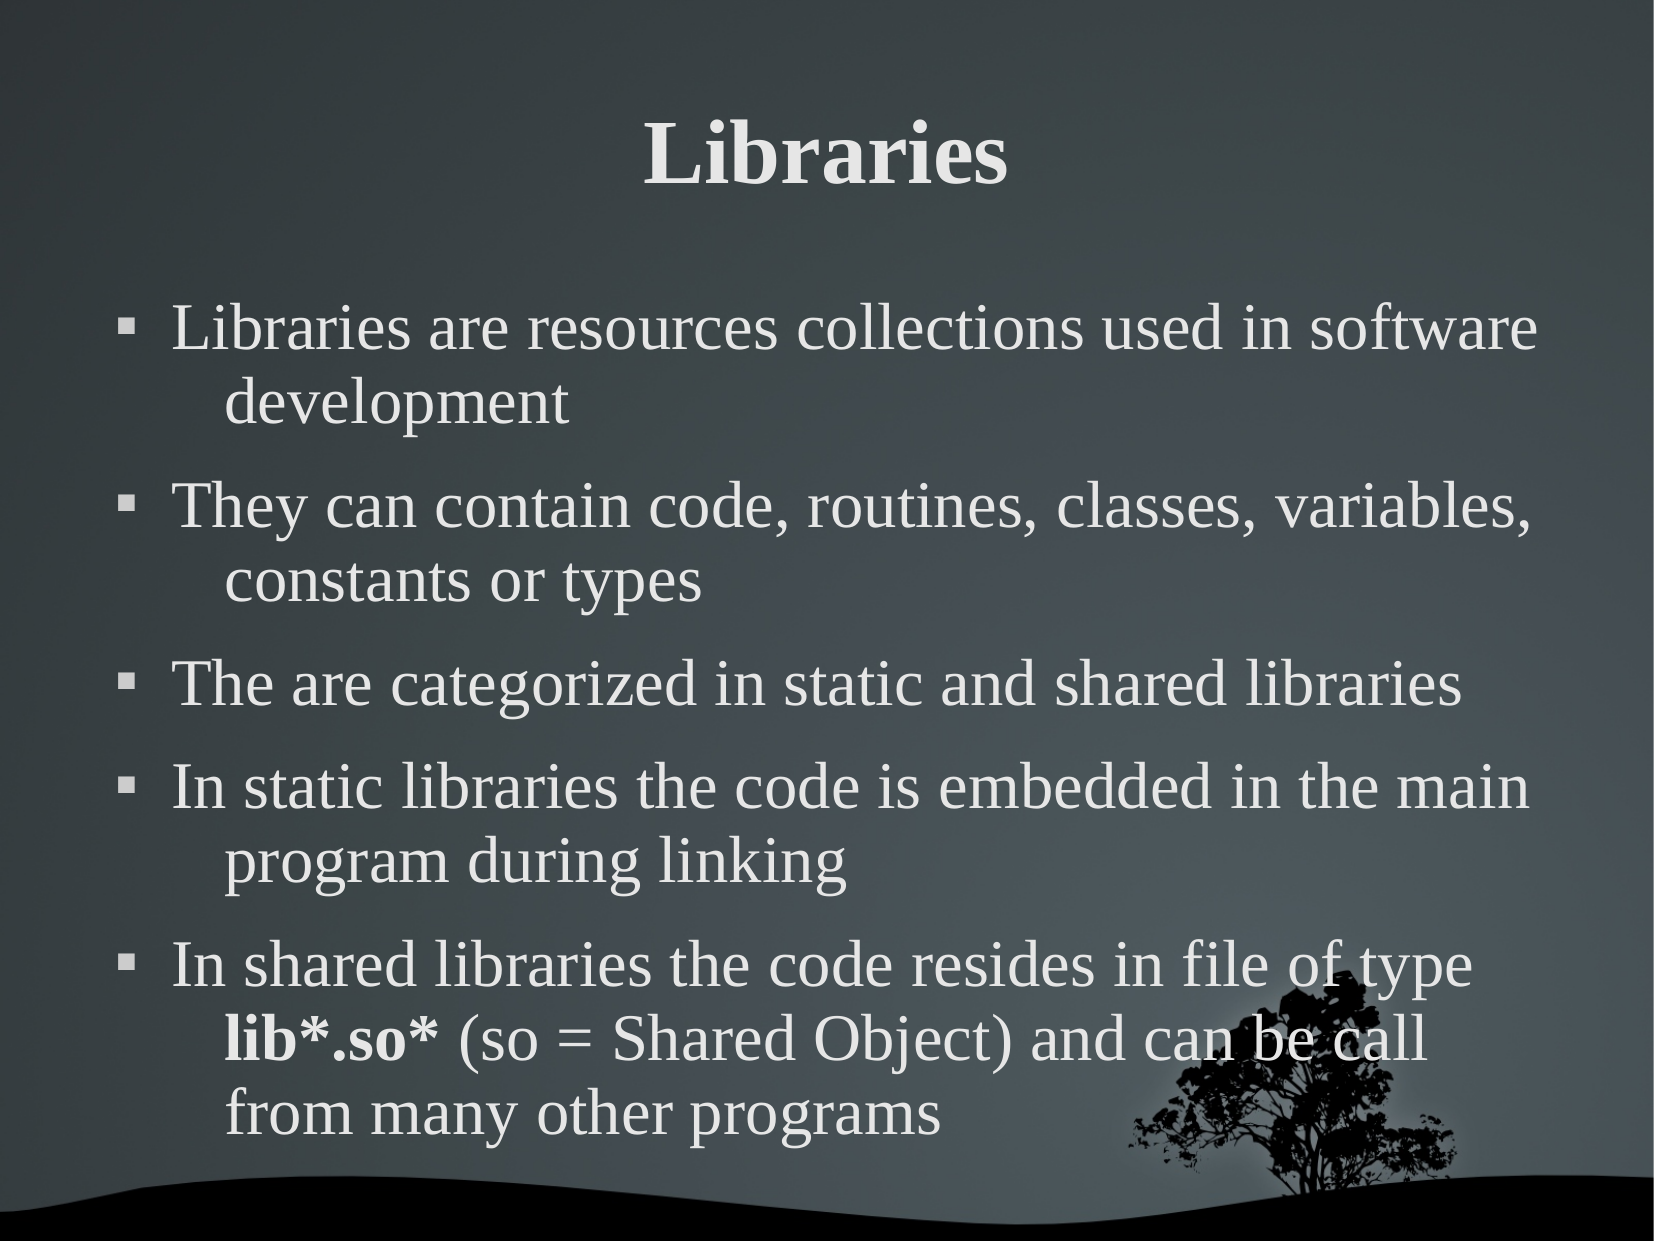

# Libraries
Libraries are resources collections used in software development
They can contain code, routines, classes, variables, constants or types
The are categorized in static and shared libraries
In static libraries the code is embedded in the main program during linking
In shared libraries the code resides in file of type lib*.so* (so = Shared Object) and can be call from many other programs